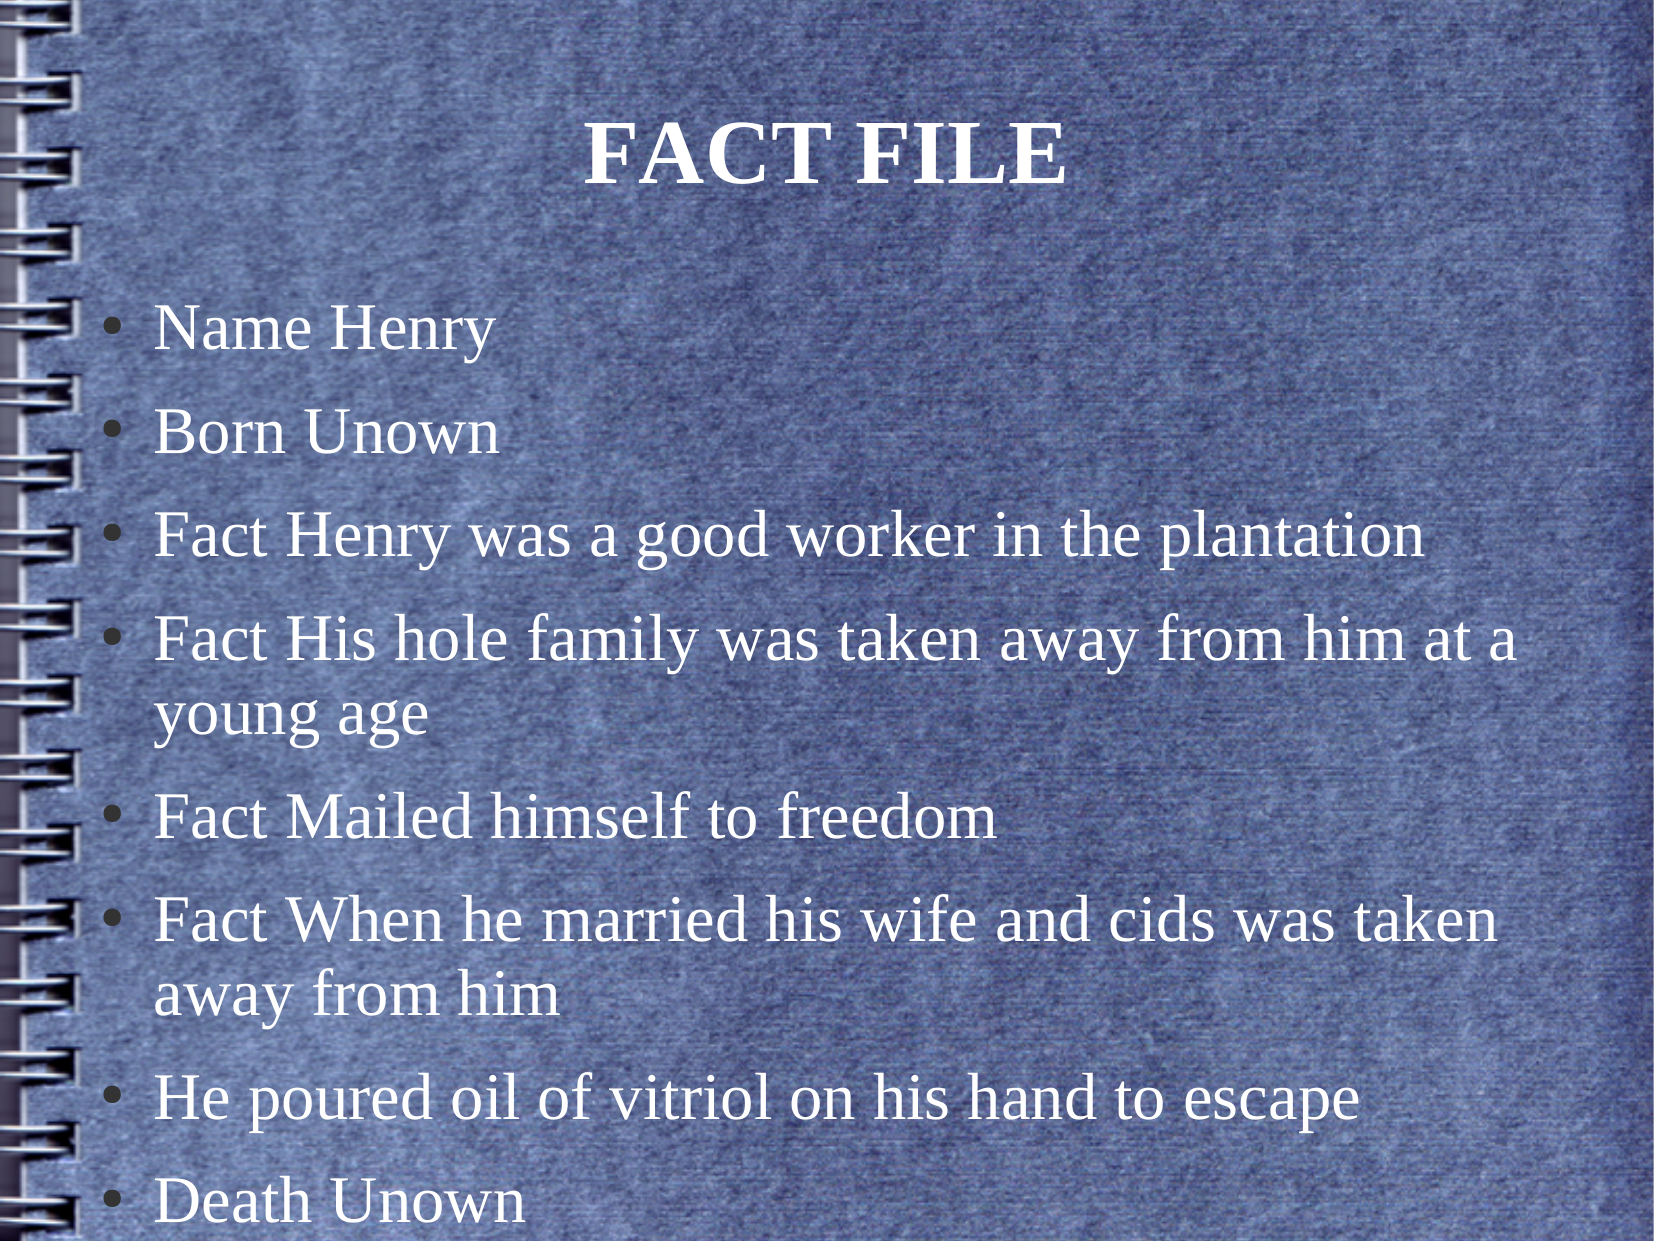

# FACT FILE
Name Henry
Born Unown
Fact Henry was a good worker in the plantation
Fact His hole family was taken away from him at a young age
Fact Mailed himself to freedom
Fact When he married his wife and cids was taken away from him
He poured oil of vitriol on his hand to escape
Death Unown